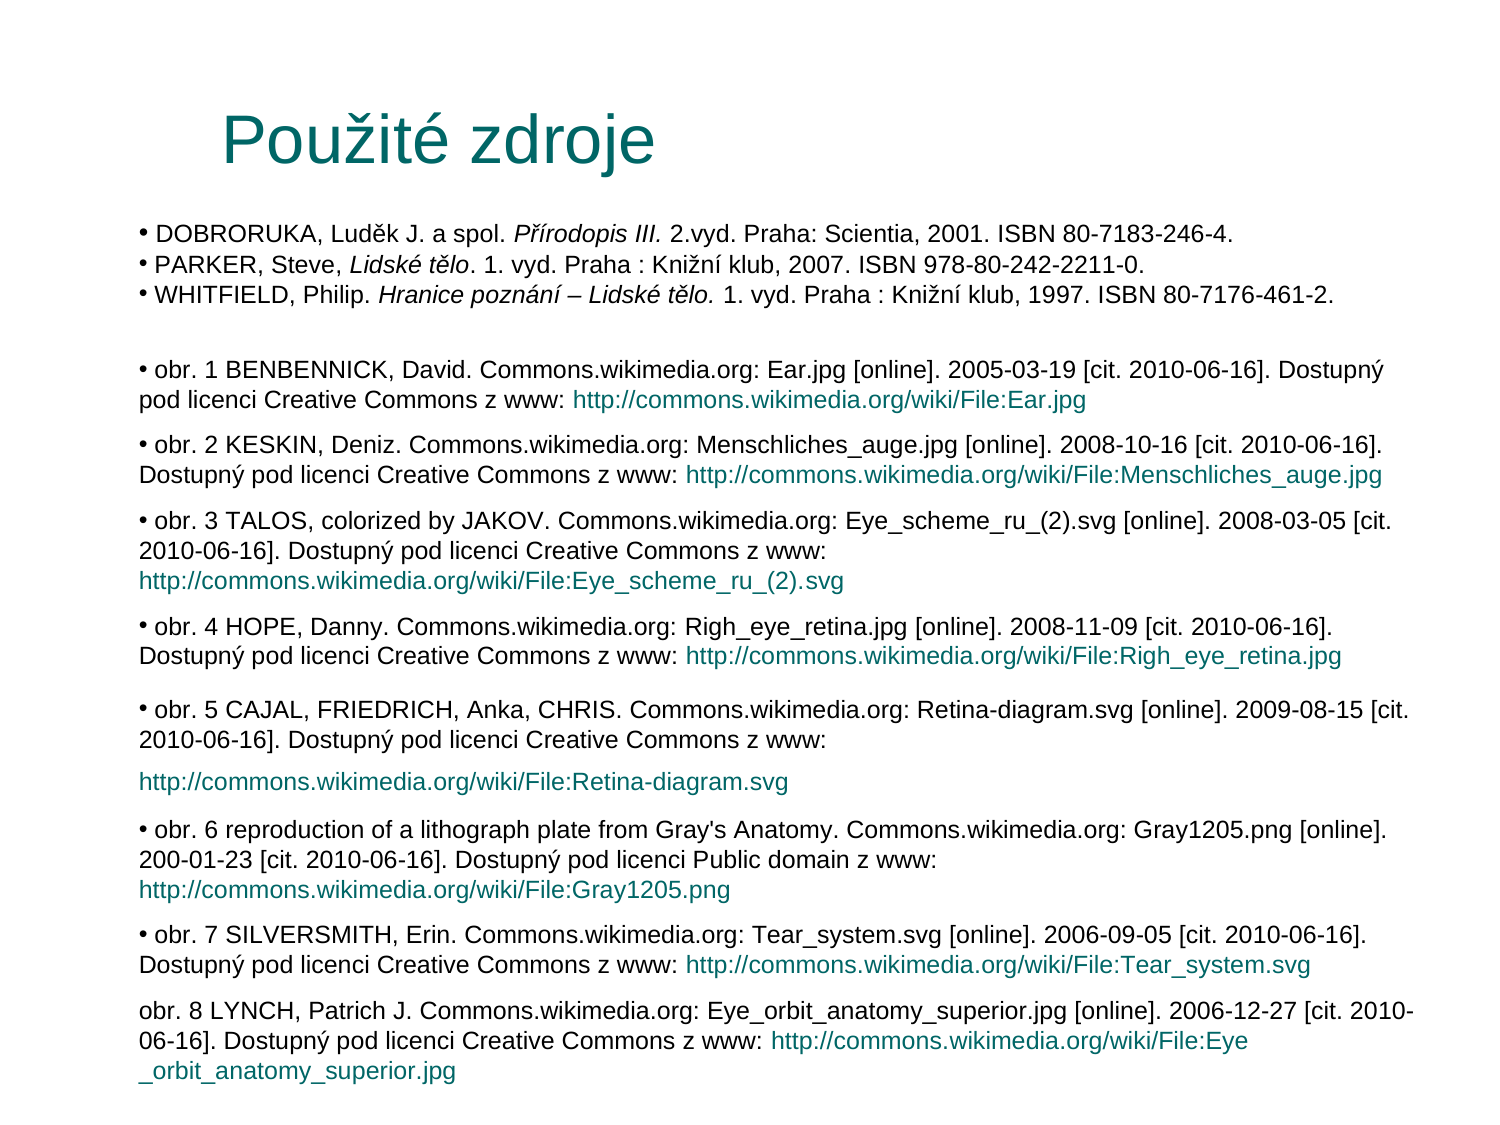

Použité zdroje
 DOBRORUKA, Luděk J. a spol. Přírodopis III. 2.vyd. Praha: Scientia, 2001. ISBN 80-7183-246-4.
 PARKER, Steve, Lidské tělo. 1. vyd. Praha : Knižní klub, 2007. ISBN 978-80-242-2211-0.
 WHITFIELD, Philip. Hranice poznání – Lidské tělo. 1. vyd. Praha : Knižní klub, 1997. ISBN 80-7176-461-2.
 obr. 1 BENBENNICK, David. Commons.wikimedia.org: Ear.jpg [online]. 2005-03-19 [cit. 2010-06-16]. Dostupný pod licenci Creative Commons z www: http://commons.wikimedia.org/wiki/File:Ear.jpg
 obr. 2 KESKIN, Deniz. Commons.wikimedia.org: Menschliches_auge.jpg [online]. 2008-10-16 [cit. 2010-06-16]. Dostupný pod licenci Creative Commons z www: http://commons.wikimedia.org/wiki/File:Menschliches_auge.jpg
 obr. 3 TALOS, colorized by JAKOV. Commons.wikimedia.org: Eye_scheme_ru_(2).svg [online]. 2008-03-05 [cit. 2010-06-16]. Dostupný pod licenci Creative Commons z www: http://commons.wikimedia.org/wiki/File:Eye_scheme_ru_(2).svg
 obr. 4 HOPE, Danny. Commons.wikimedia.org: Righ_eye_retina.jpg [online]. 2008-11-09 [cit. 2010-06-16]. Dostupný pod licenci Creative Commons z www: http://commons.wikimedia.org/wiki/File:Righ_eye_retina.jpg
 obr. 5 CAJAL, FRIEDRICH, Anka, CHRIS. Commons.wikimedia.org: Retina-diagram.svg [online]. 2009-08-15 [cit. 2010-06-16]. Dostupný pod licenci Creative Commons z www:
http://commons.wikimedia.org/wiki/File:Retina-diagram.svg
 obr. 6 reproduction of a lithograph plate from Gray's Anatomy. Commons.wikimedia.org: Gray1205.png [online]. 200-01-23 [cit. 2010-06-16]. Dostupný pod licenci Public domain z www: http://commons.wikimedia.org/wiki/File:Gray1205.png
 obr. 7 SILVERSMITH, Erin. Commons.wikimedia.org: Tear_system.svg [online]. 2006-09-05 [cit. 2010-06-16]. Dostupný pod licenci Creative Commons z www: http://commons.wikimedia.org/wiki/File:Tear_system.svg
obr. 8 LYNCH, Patrich J. Commons.wikimedia.org: Eye_orbit_anatomy_superior.jpg [online]. 2006-12-27 [cit. 2010-06-16]. Dostupný pod licenci Creative Commons z www: http://commons.wikimedia.org/wiki/File:Eye_orbit_anatomy_superior.jpg